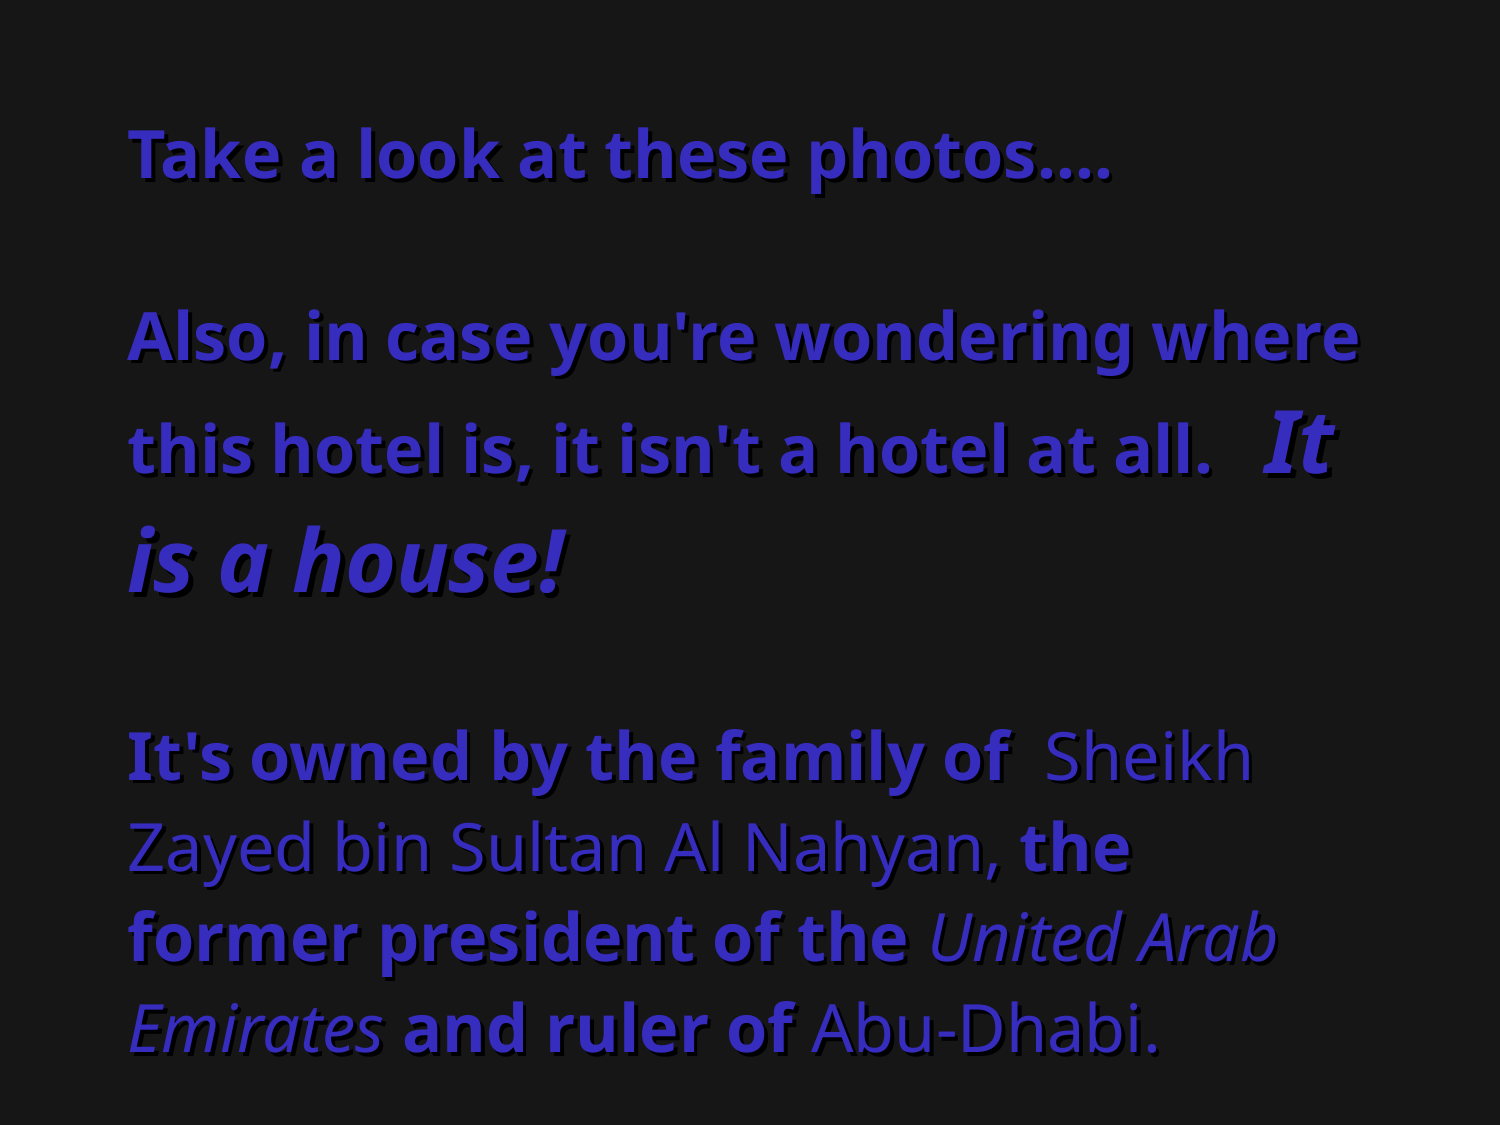

# Take a look at these photos.... Also, in case you're wondering where this hotel is, it isn't a hotel at all.   It is a house!    It's owned by the family of  Sheikh Zayed bin Sultan Al Nahyan, the former president of the United Arab Emirates and ruler of Abu-Dhabi.